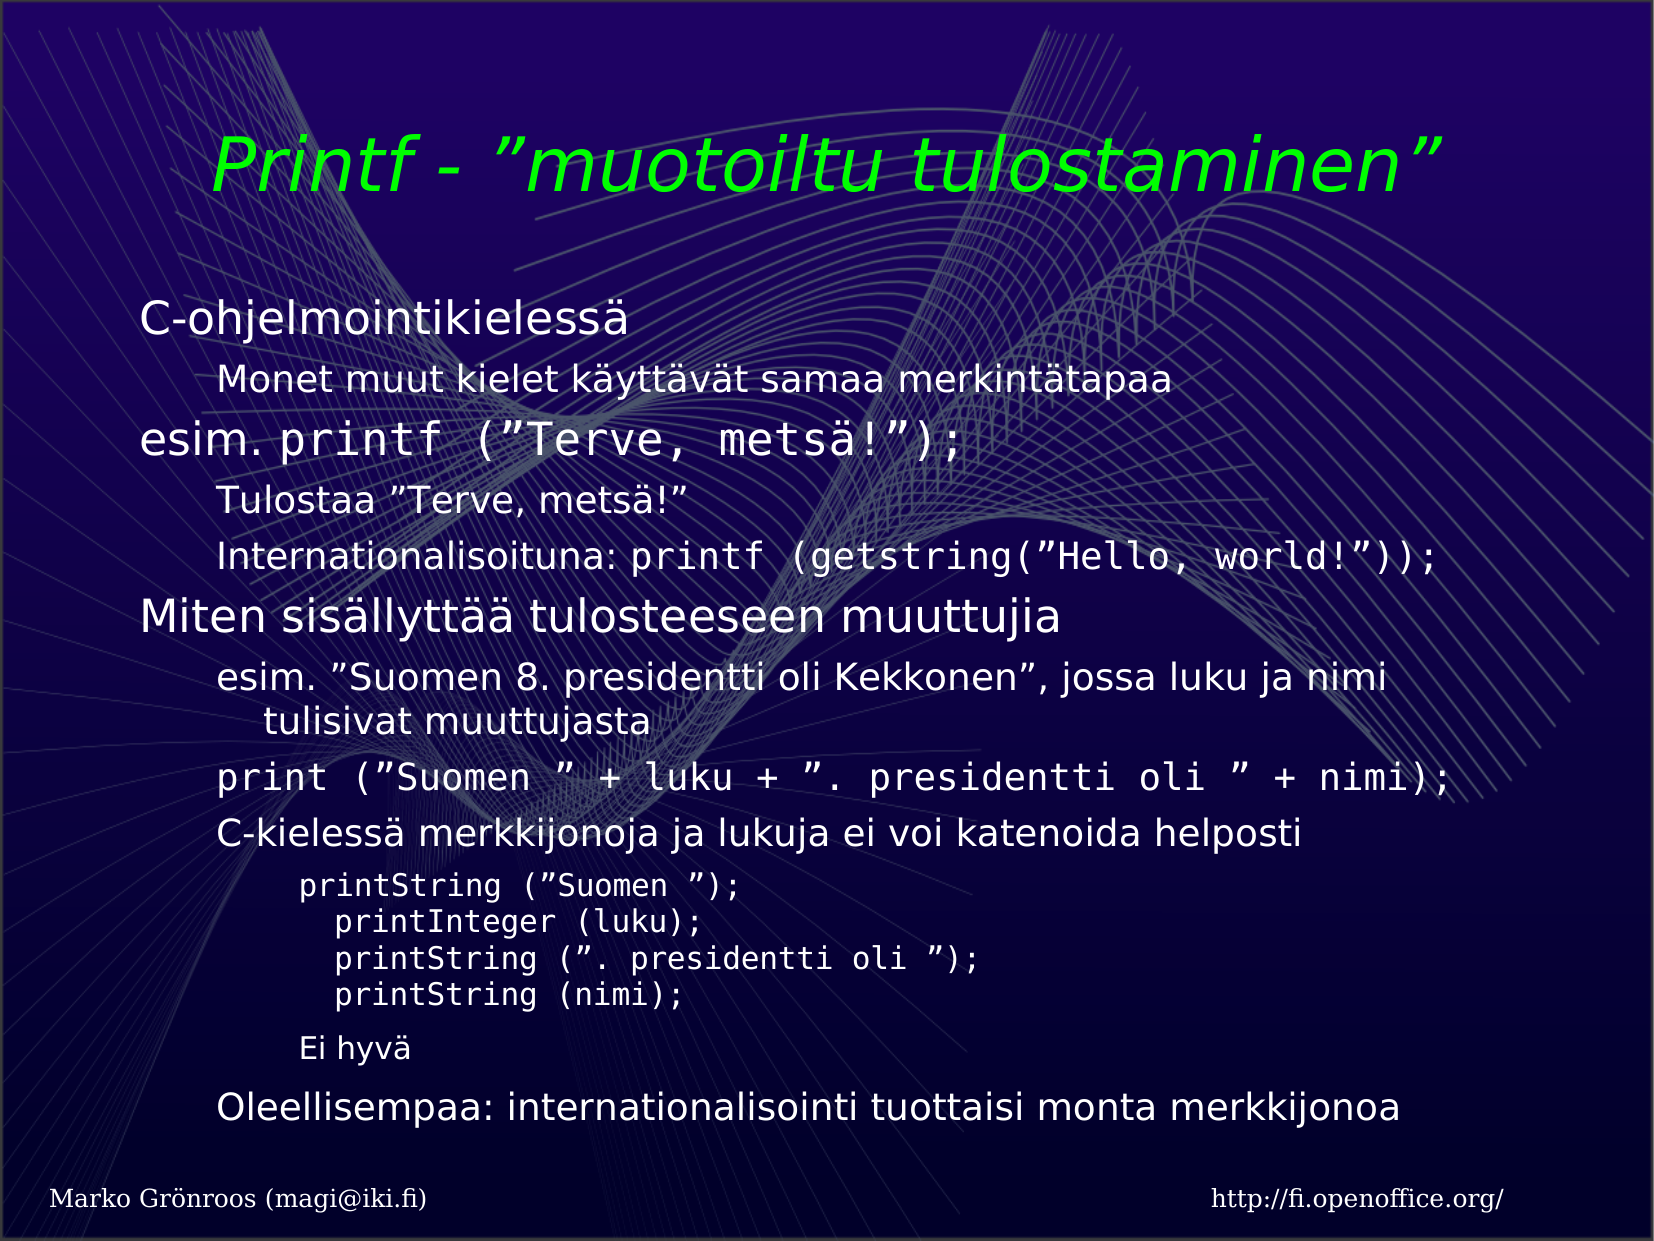

# Printf - ”muotoiltu tulostaminen”
C-ohjelmointikielessä
Monet muut kielet käyttävät samaa merkintätapaa
esim. printf (”Terve, metsä!”);
Tulostaa ”Terve, metsä!”
Internationalisoituna: printf (getstring(”Hello, world!”));
Miten sisällyttää tulosteeseen muuttujia
esim. ”Suomen 8. presidentti oli Kekkonen”, jossa luku ja nimi tulisivat muuttujasta
print (”Suomen ” + luku + ”. presidentti oli ” + nimi);
C-kielessä merkkijonoja ja lukuja ei voi katenoida helposti
printString (”Suomen ”);
printInteger (luku);
printString (”. presidentti oli ”);
printString (nimi);
Ei hyvä
Oleellisempaa: internationalisointi tuottaisi monta merkkijonoa